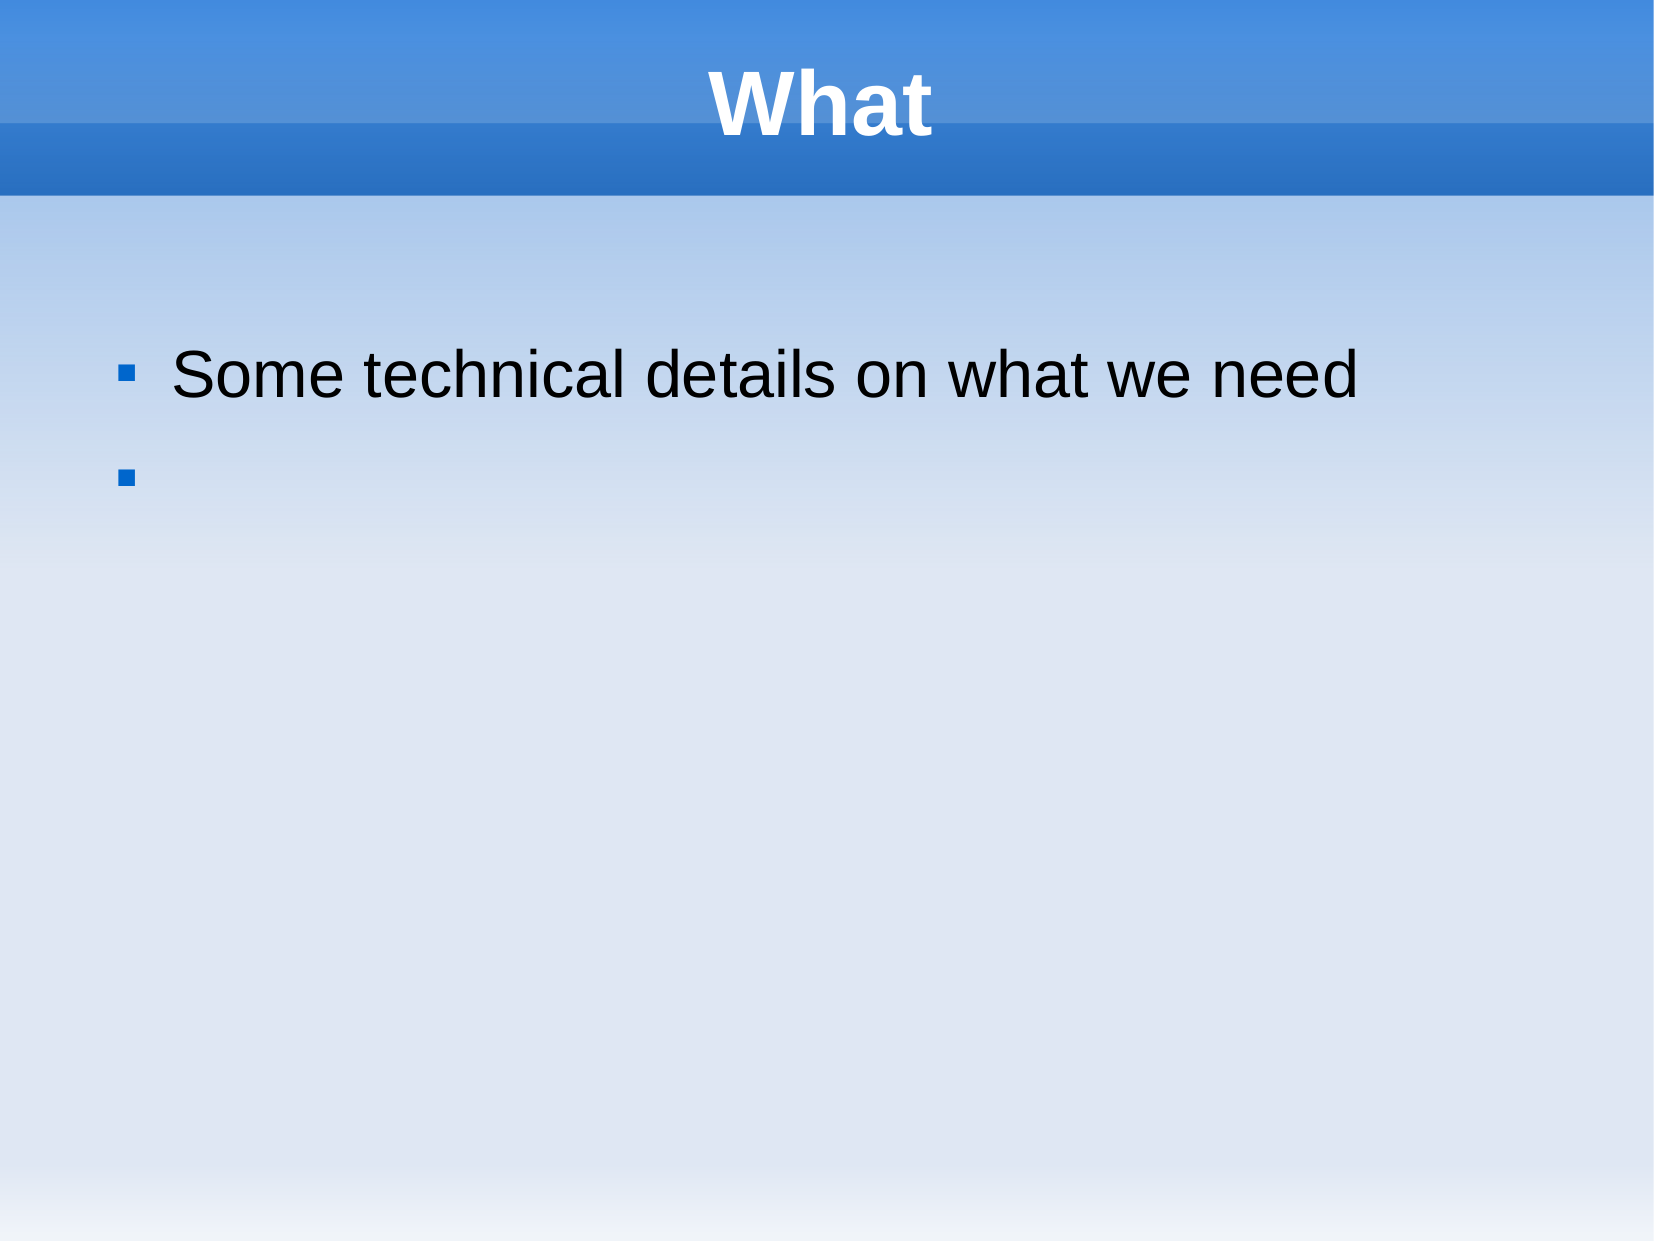

# What
Some technical details on what we need